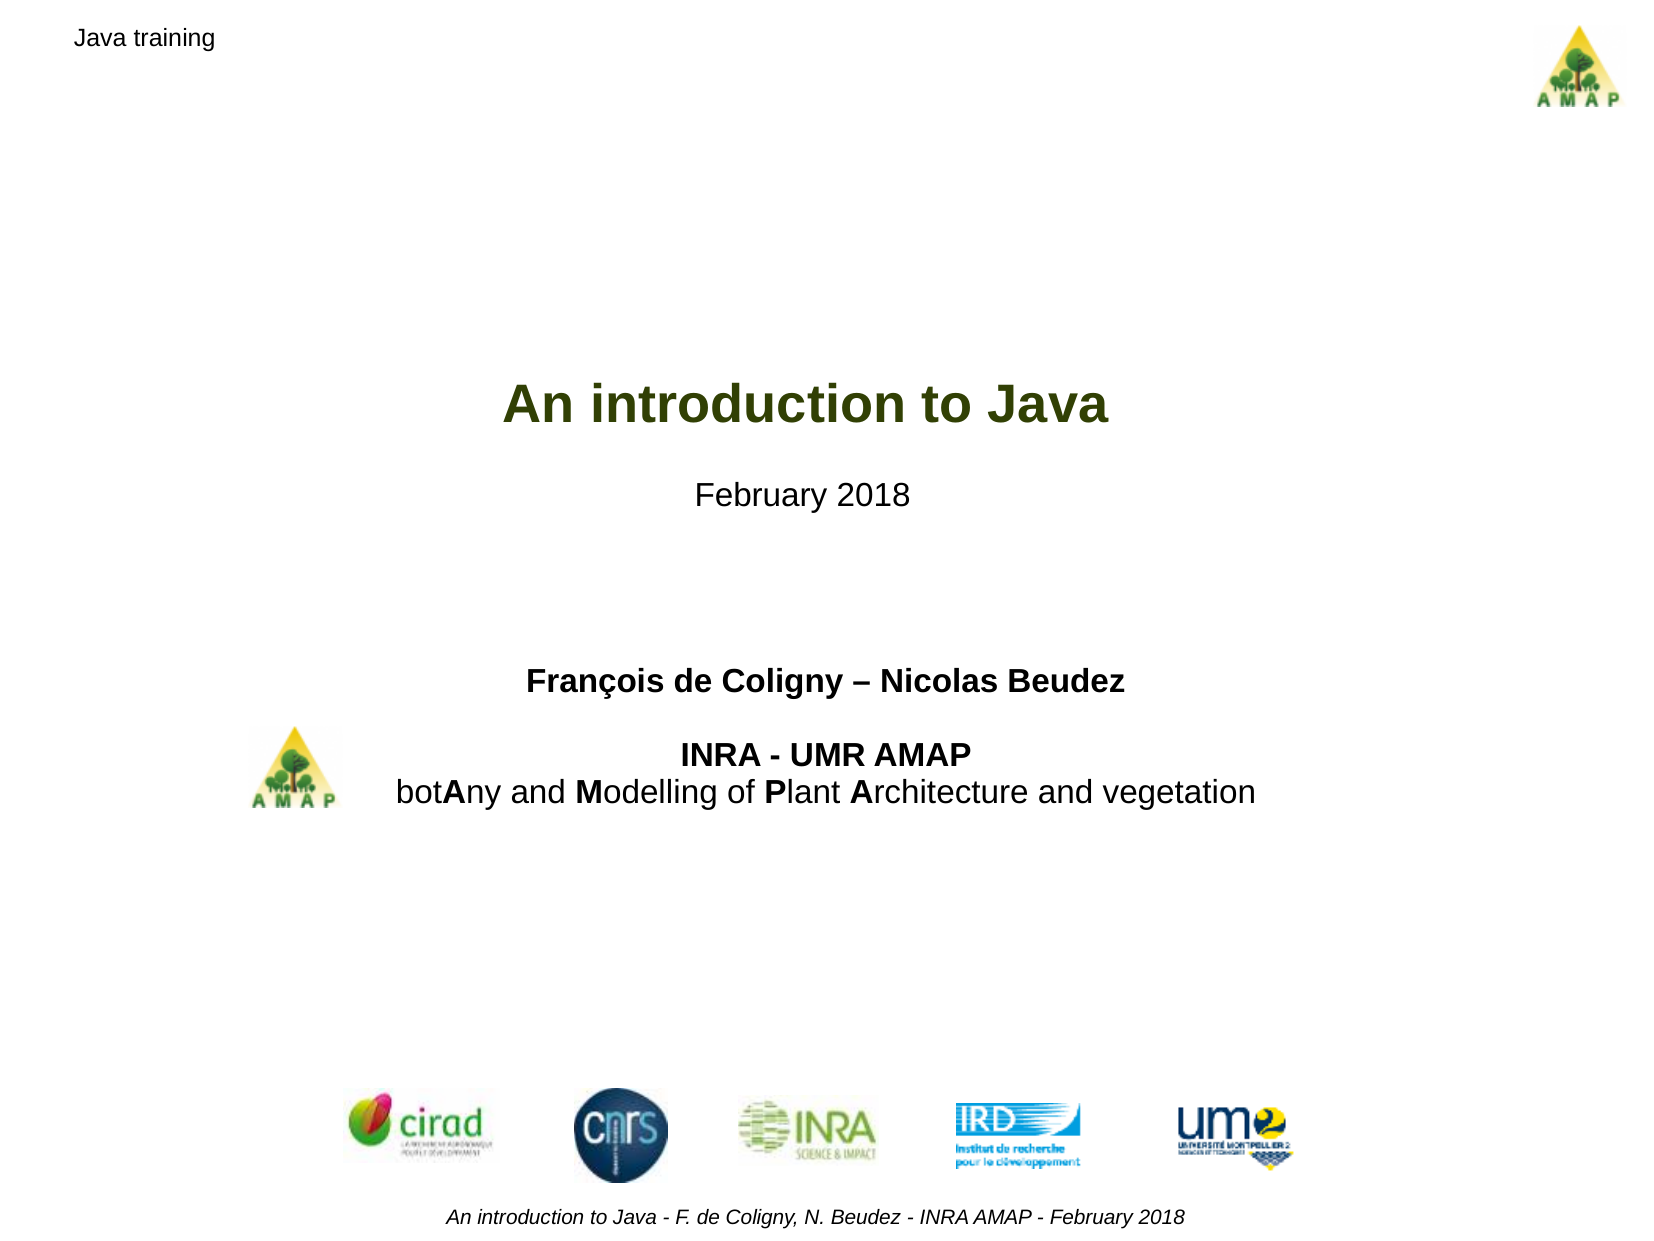

Java training
An introduction to Java
February 2018
François de Coligny – Nicolas Beudez
INRA - UMR AMAP
botAny and Modelling of Plant Architecture and vegetation